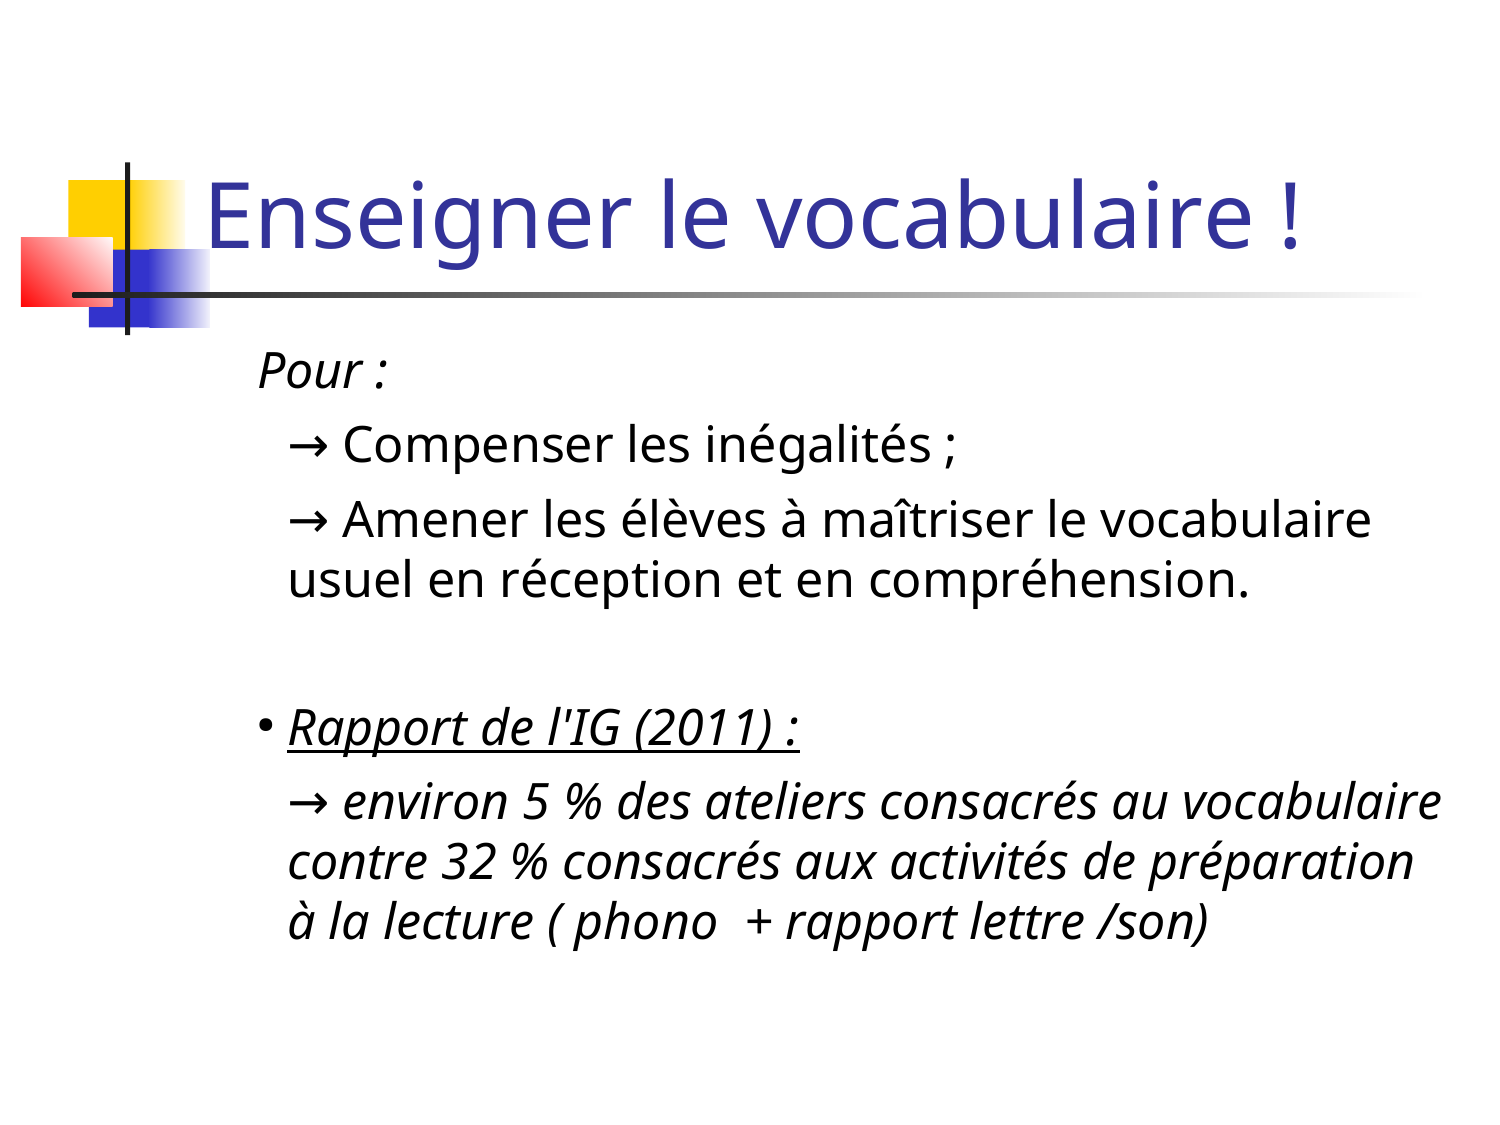

# Enseigner le vocabulaire !
Pour :
→ Compenser les inégalités ;
→ Amener les élèves à maîtriser le vocabulaire usuel en réception et en compréhension.
Rapport de l'IG (2011) :
→ environ 5 % des ateliers consacrés au vocabulaire contre 32 % consacrés aux activités de préparation à la lecture ( phono + rapport lettre /son)